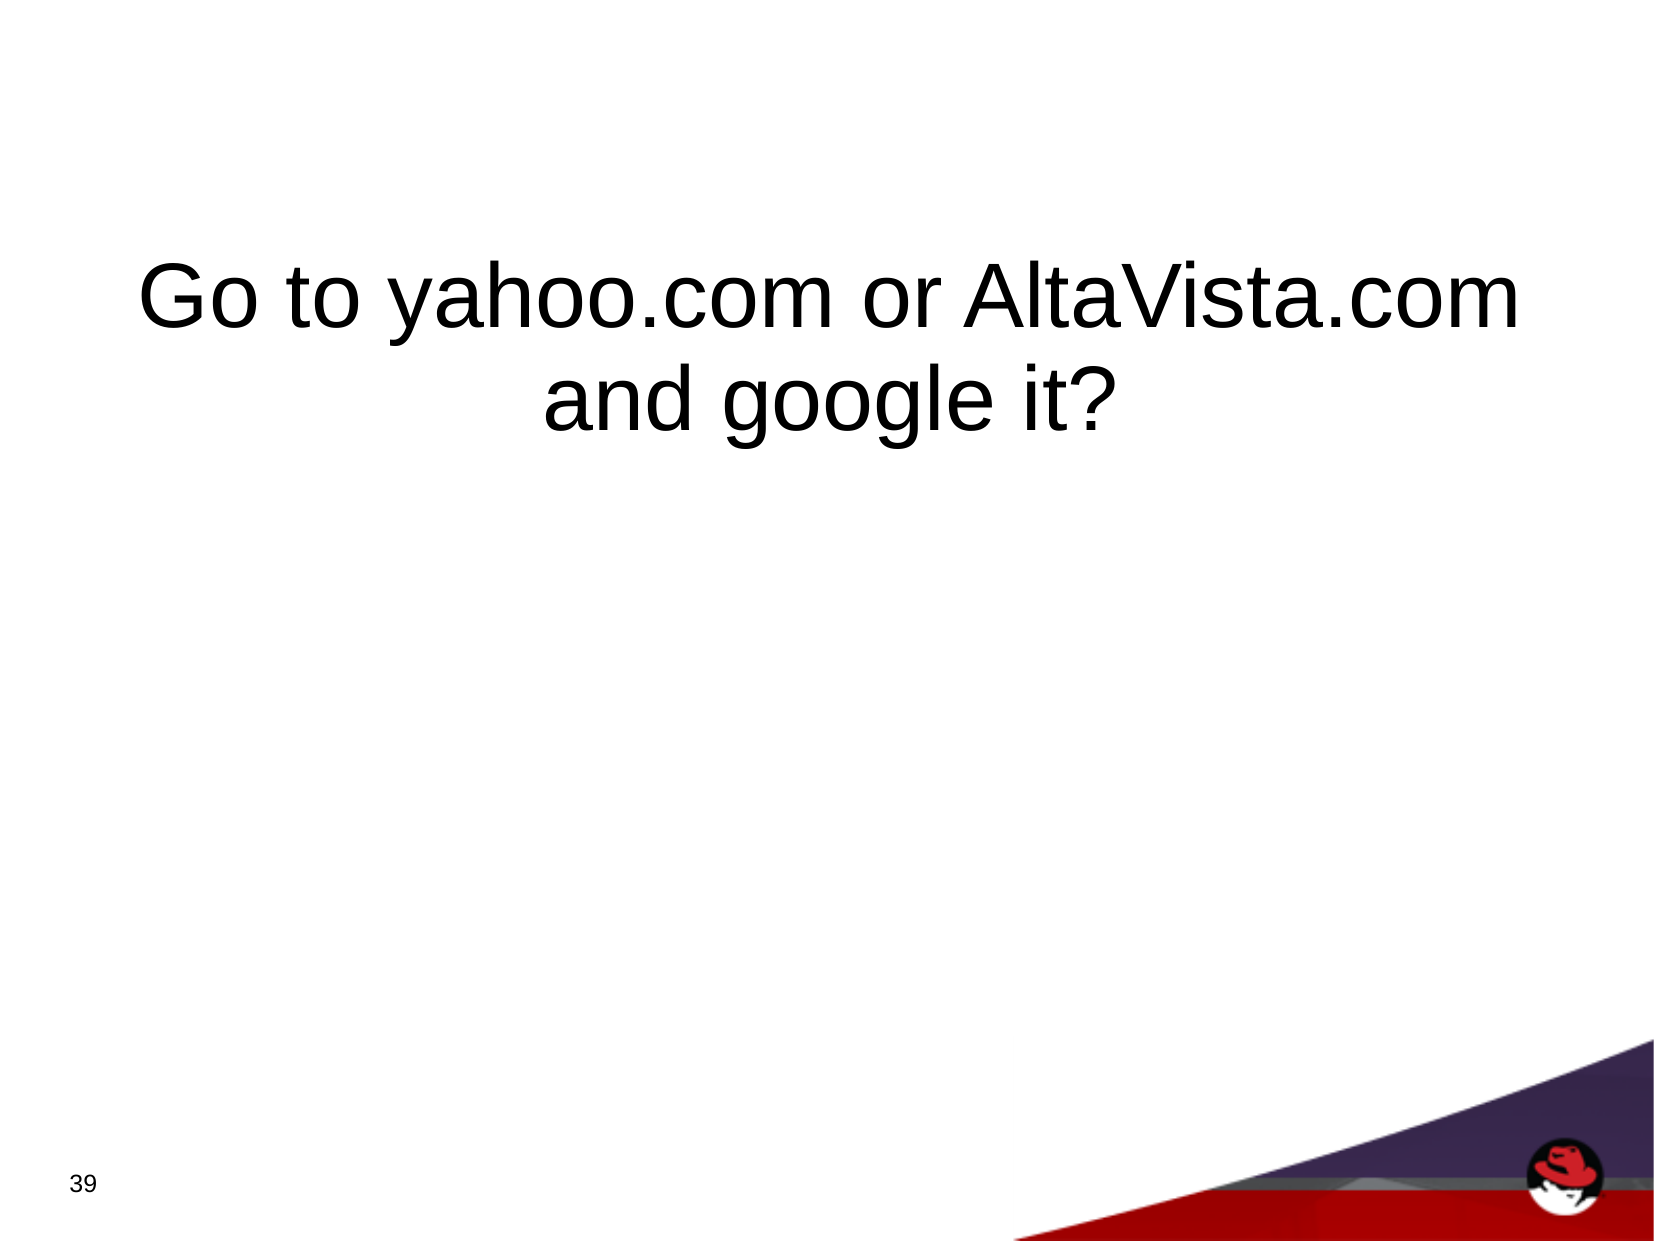

# Go to yahoo.com or AltaVista.com and google it?